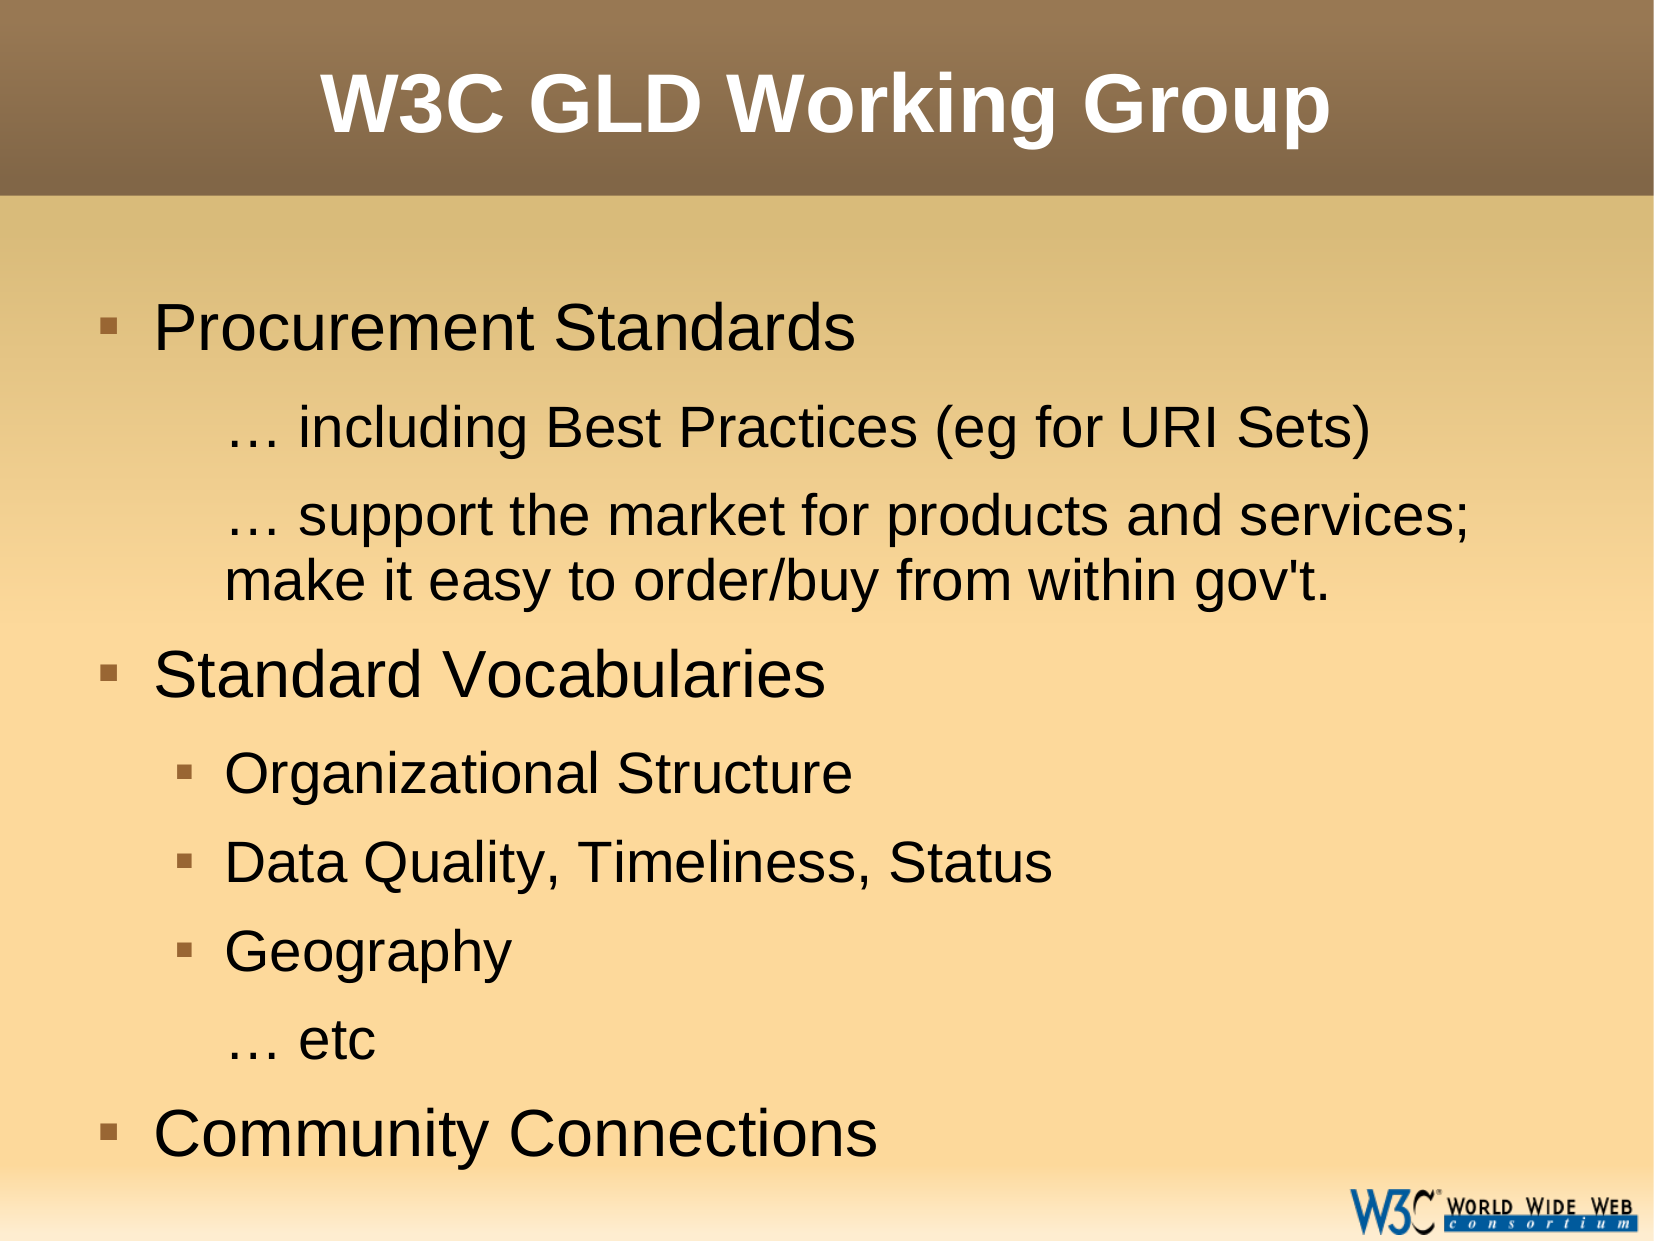

# W3C GLD Working Group
Procurement Standards
… including Best Practices (eg for URI Sets)
… support the market for products and services; make it easy to order/buy from within gov't.
Standard Vocabularies
Organizational Structure
Data Quality, Timeliness, Status
Geography
… etc
Community Connections